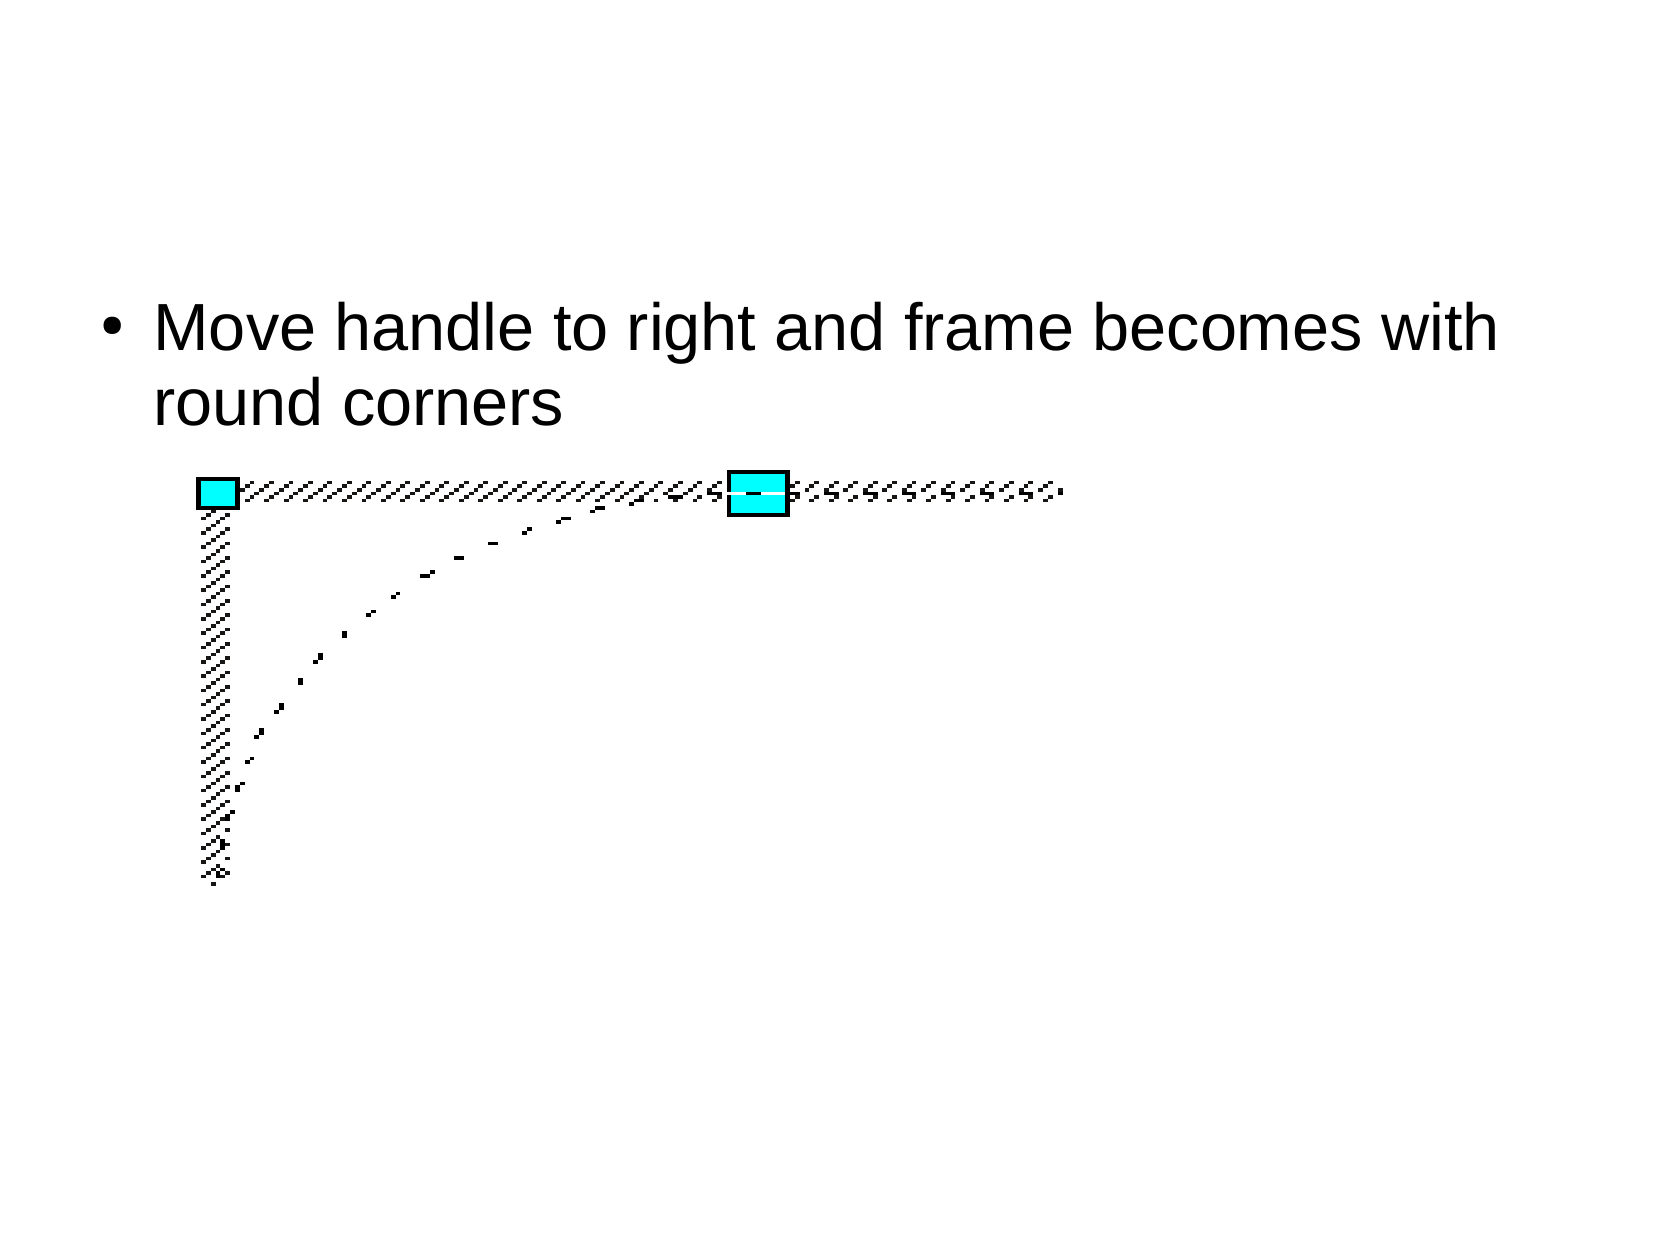

#
Move handle to right and frame becomes with round corners